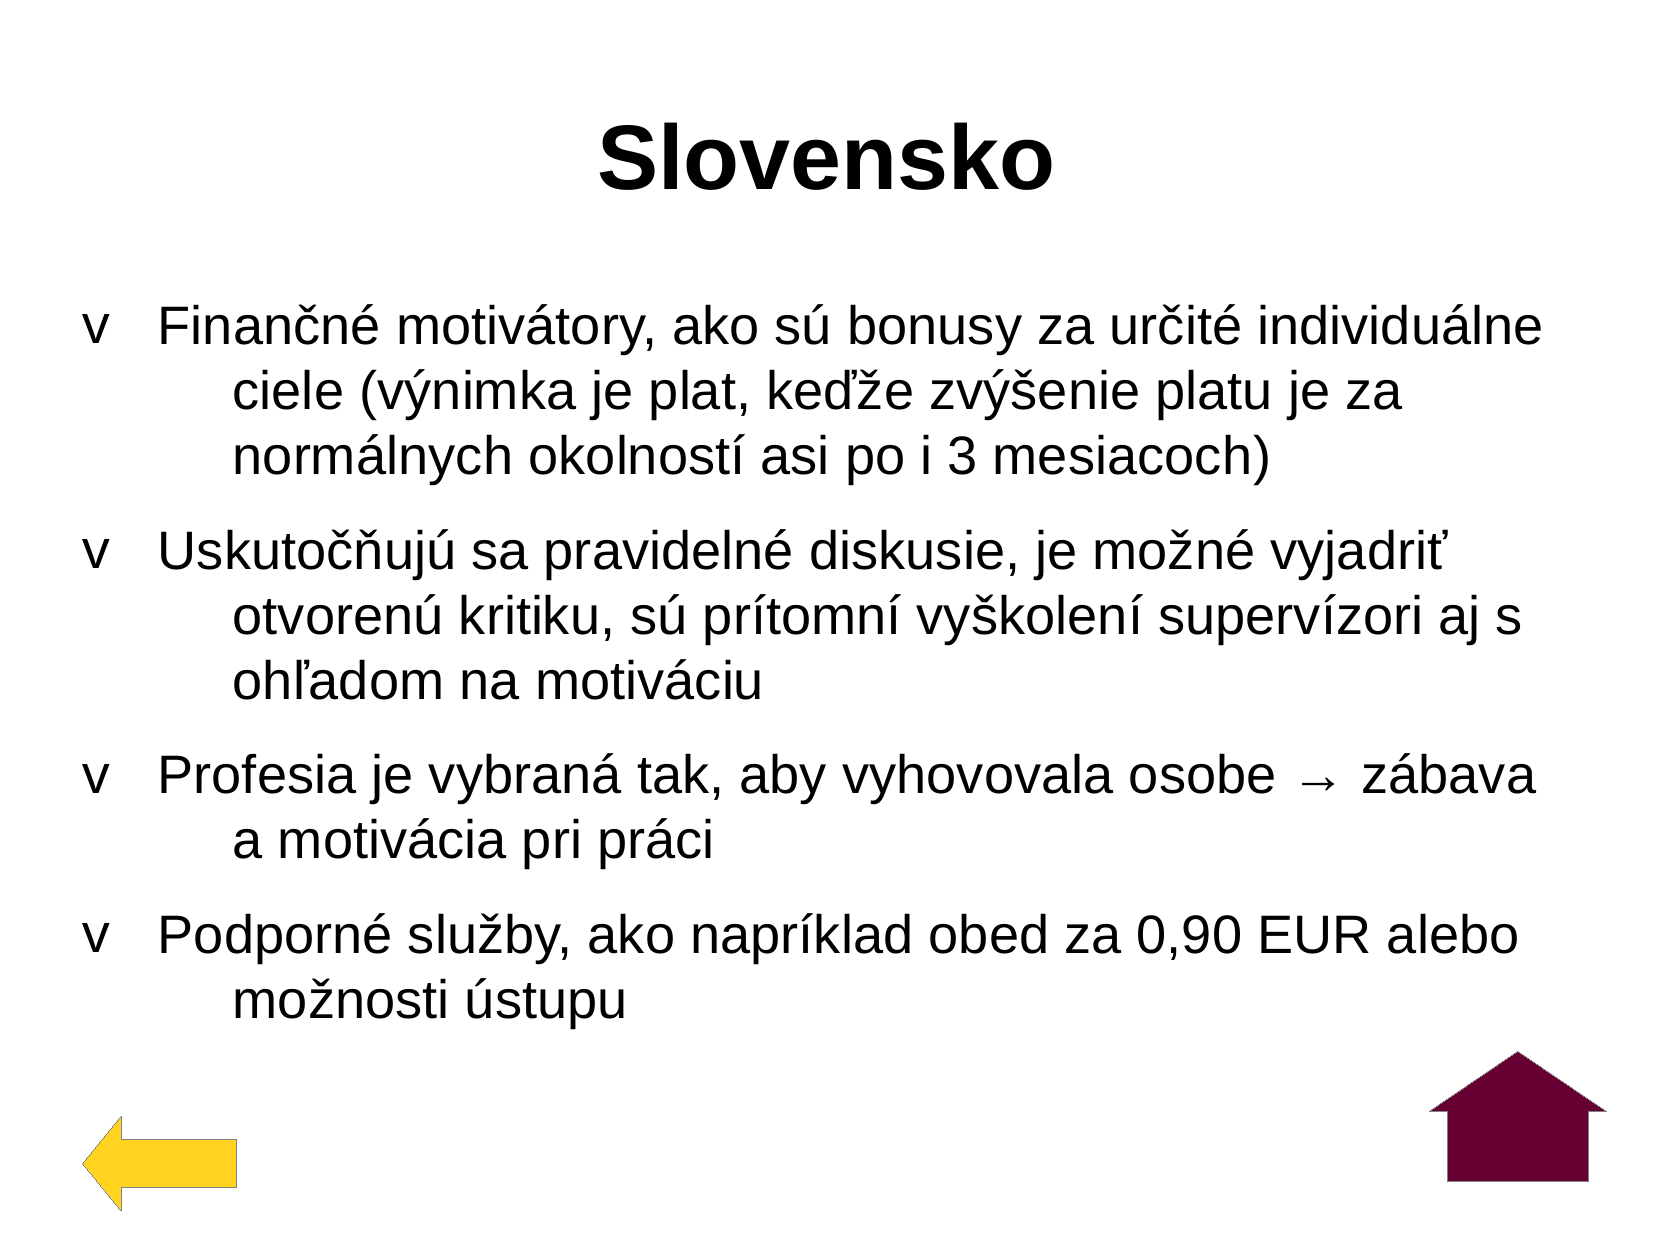

# Slovensko
Finančné motivátory, ako sú bonusy za určité individuálne ciele (výnimka je plat, keďže zvýšenie platu je za normálnych okolností asi po i 3 mesiacoch)
Uskutočňujú sa pravidelné diskusie, je možné vyjadriť otvorenú kritiku, sú prítomní vyškolení supervízori aj s ohľadom na motiváciu
Profesia je vybraná tak, aby vyhovovala osobe → zábava a motivácia pri práci
Podporné služby, ako napríklad obed za 0,90 EUR alebo možnosti ústupu